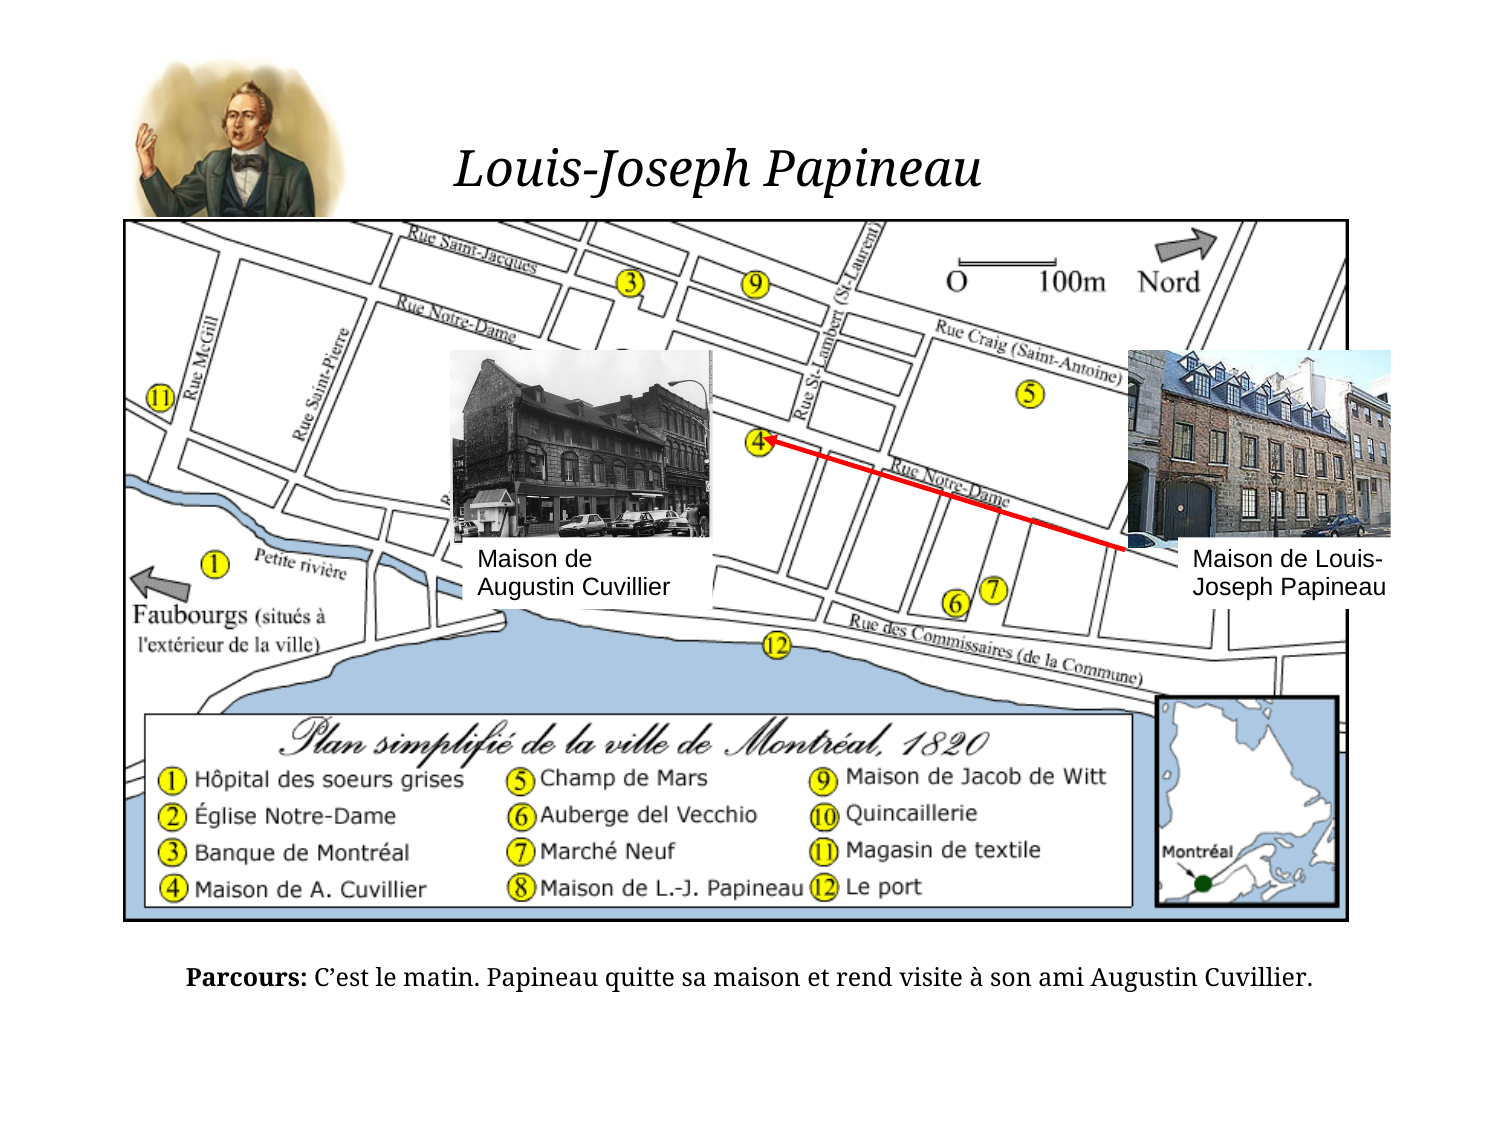

Louis-Joseph Papineau
Maison de Augustin Cuvillier
Maison de Louis-Joseph Papineau
Parcours: C’est le matin. Papineau quitte sa maison et rend visite à son ami Augustin Cuvillier.